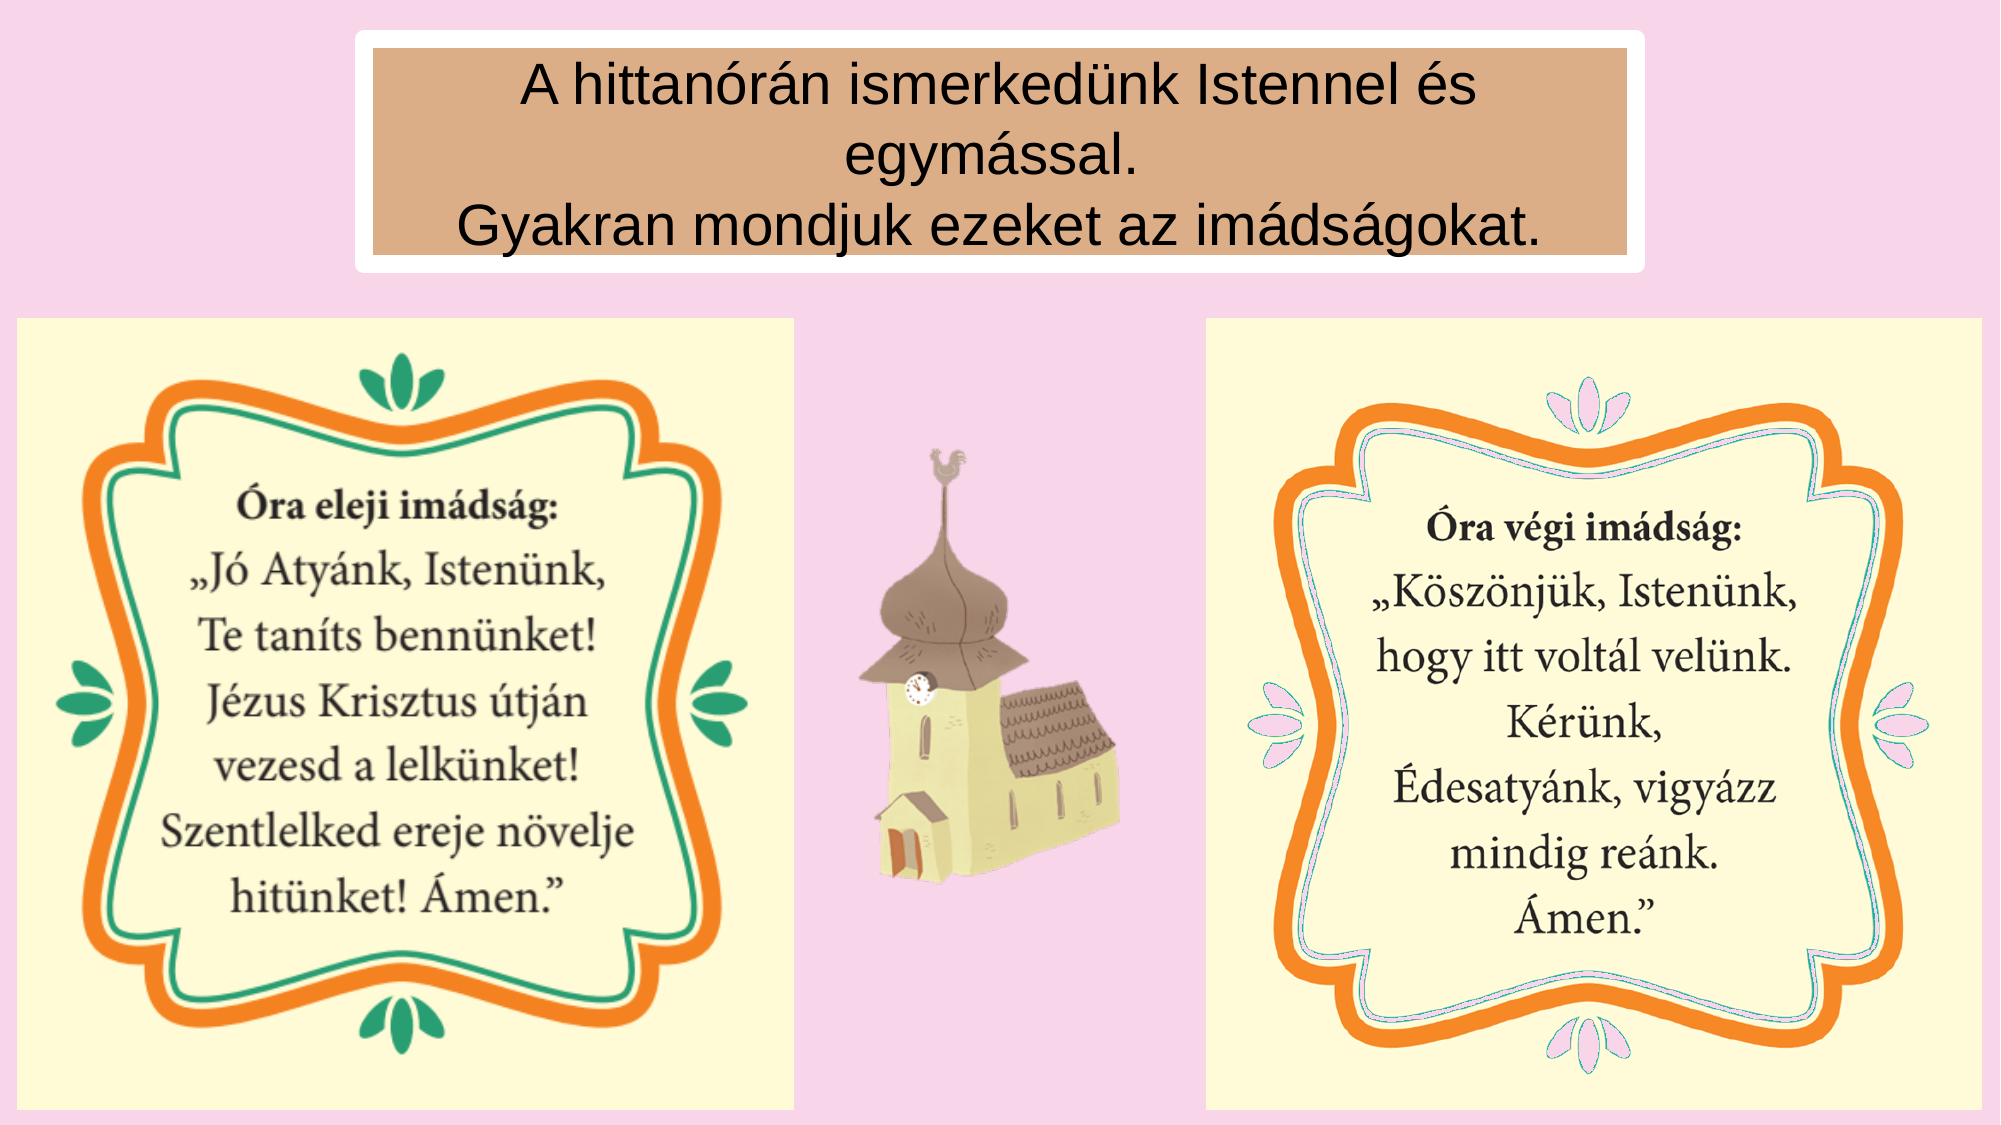

A hittanórán ismerkedünk Istennel és egymással.
Gyakran mondjuk ezeket az imádságokat.